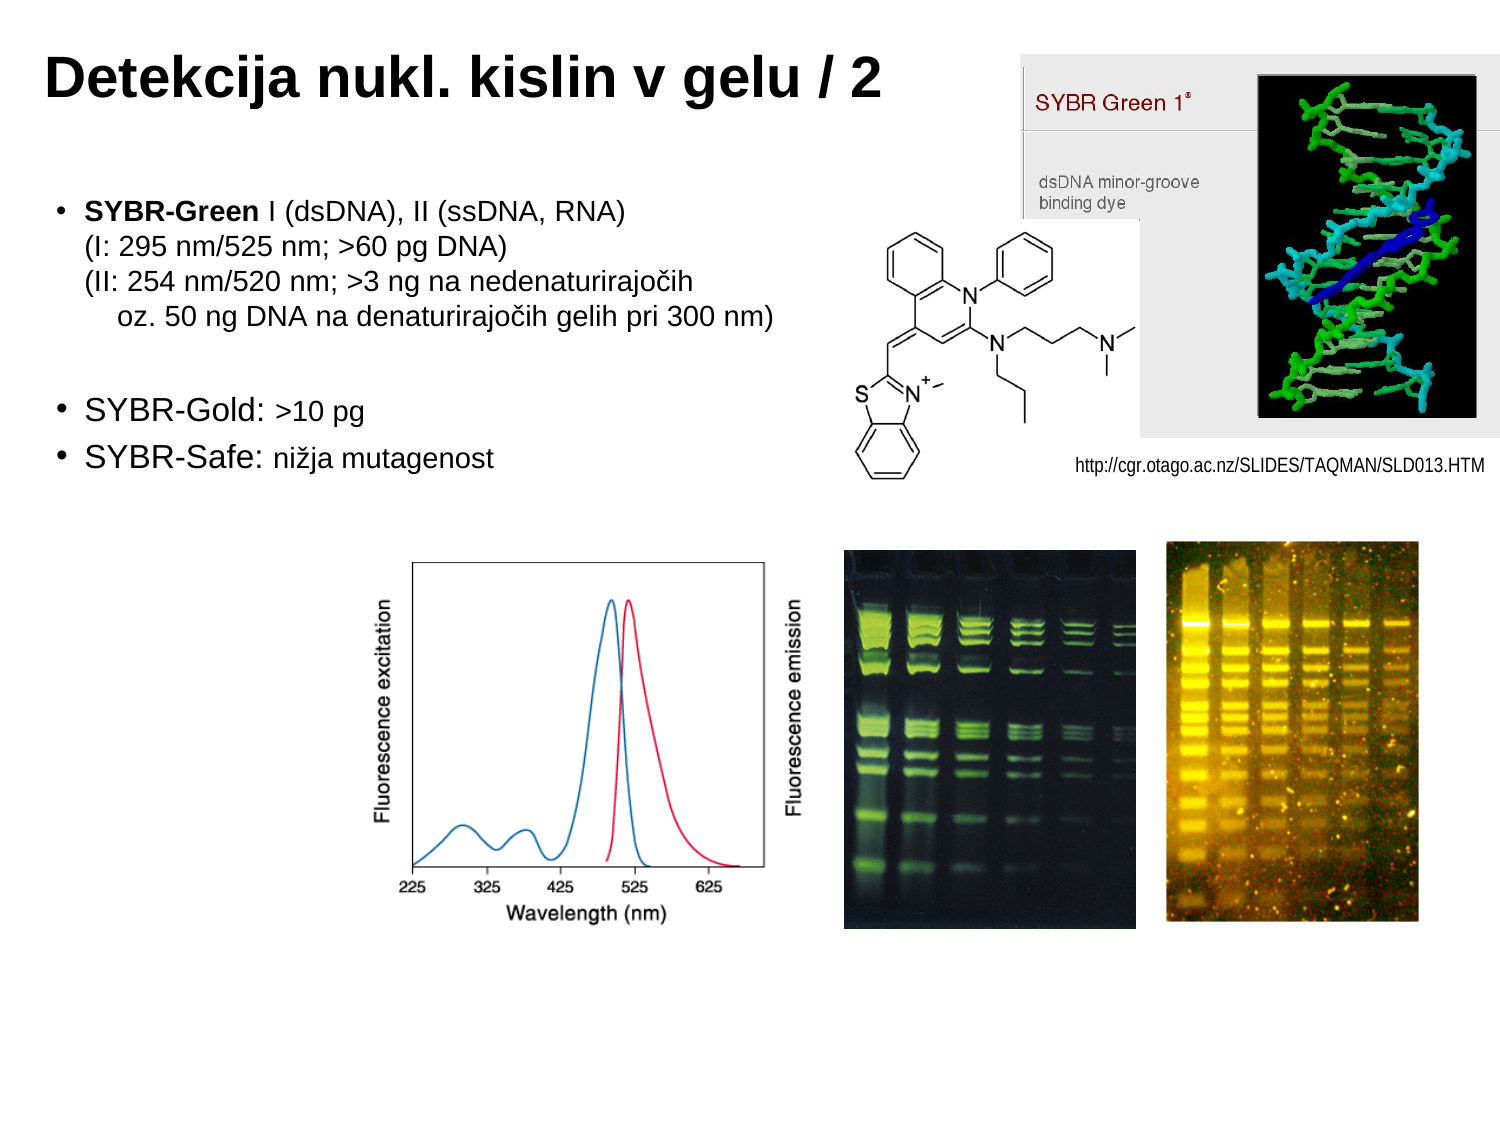

# Detekcija nukl. kislin v gelu / 2
SYBR-Green I (dsDNA), II (ssDNA, RNA)
(I: 295 nm/525 nm; >60 pg DNA)
(II: 254 nm/520 nm; >3 ng na nedenaturirajočih
 oz. 50 ng DNA na denaturirajočih gelih pri 300 nm)
SYBR-Gold: >10 pg
SYBR-Safe: nižja mutagenost
http://cgr.otago.ac.nz/SLIDES/TAQMAN/SLD013.HTM